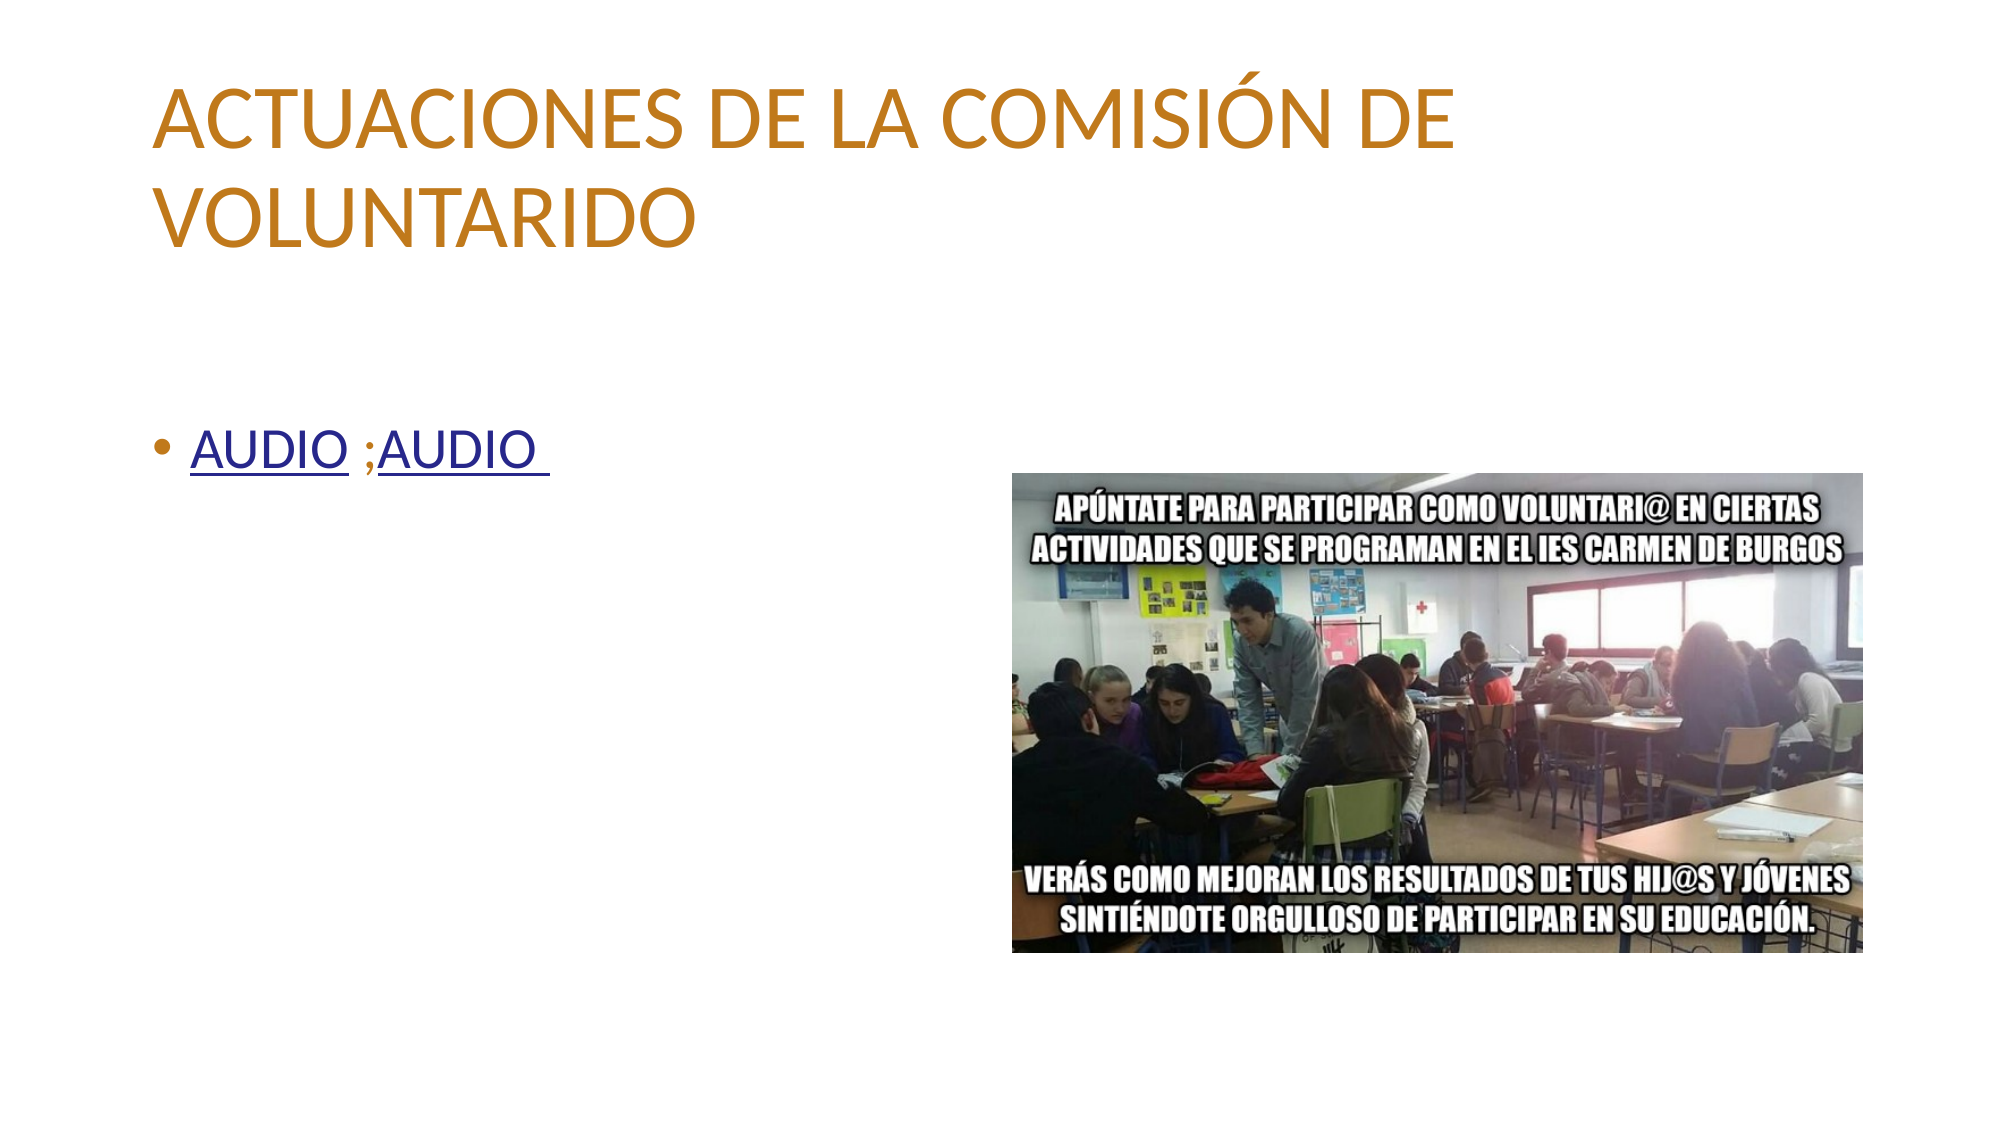

# ACTUACIONES DE LA COMISIÓN DE VOLUNTARIDO
AUDIO ;AUDIO